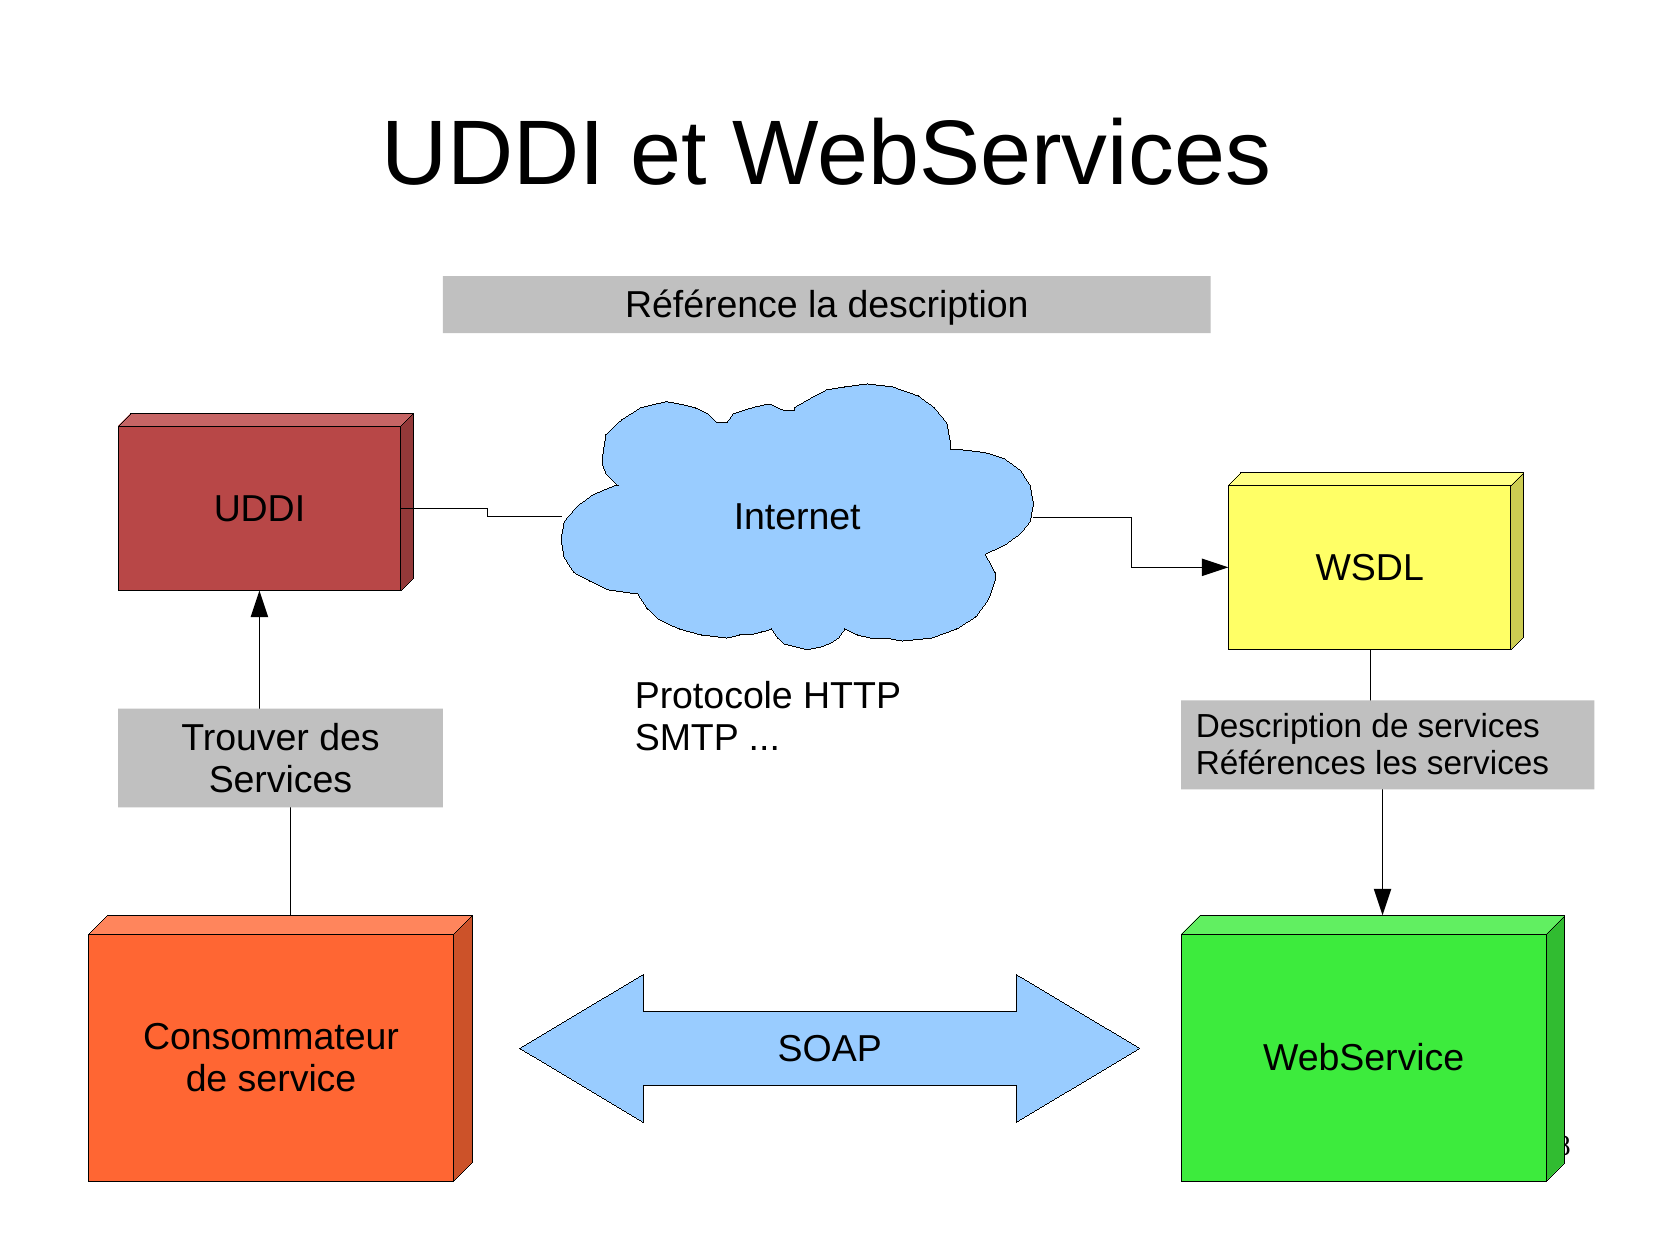

# UDDI et WebServices
Référence la description
Internet
UDDI
WSDL
Protocole HTTP SMTP ...
Description de services
Références les services
Trouver des Services
Consommateur
de service
WebService
SOAP
78